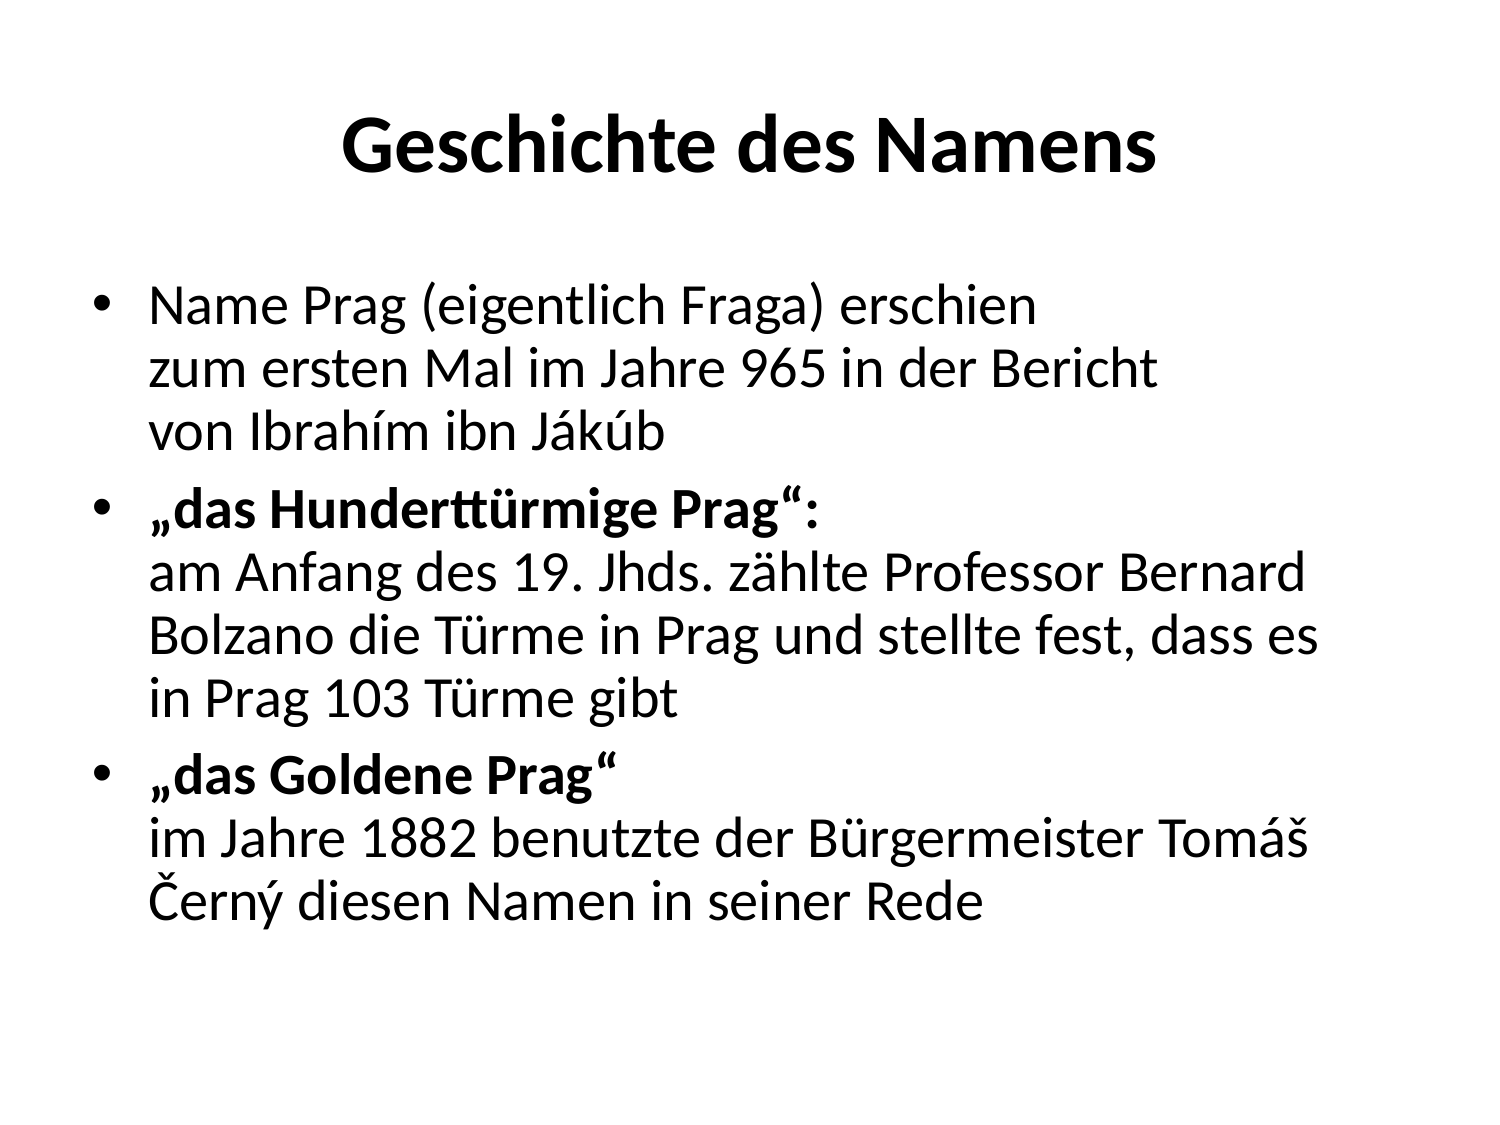

# Geschichte des Namens
Name Prag (eigentlich Fraga) erschien
zum ersten Mal im Jahre 965 in der Bericht
von Ibrahím ibn Jákúb
„das Hunderttürmige Prag“:
am Anfang des 19. Jhds. zählte Professor Bernard Bolzano die Türme in Prag und stellte fest, dass es
in Prag 103 Türme gibt
„das Goldene Prag“
im Jahre 1882 benutzte der Bürgermeister Tomáš Černý diesen Namen in seiner Rede